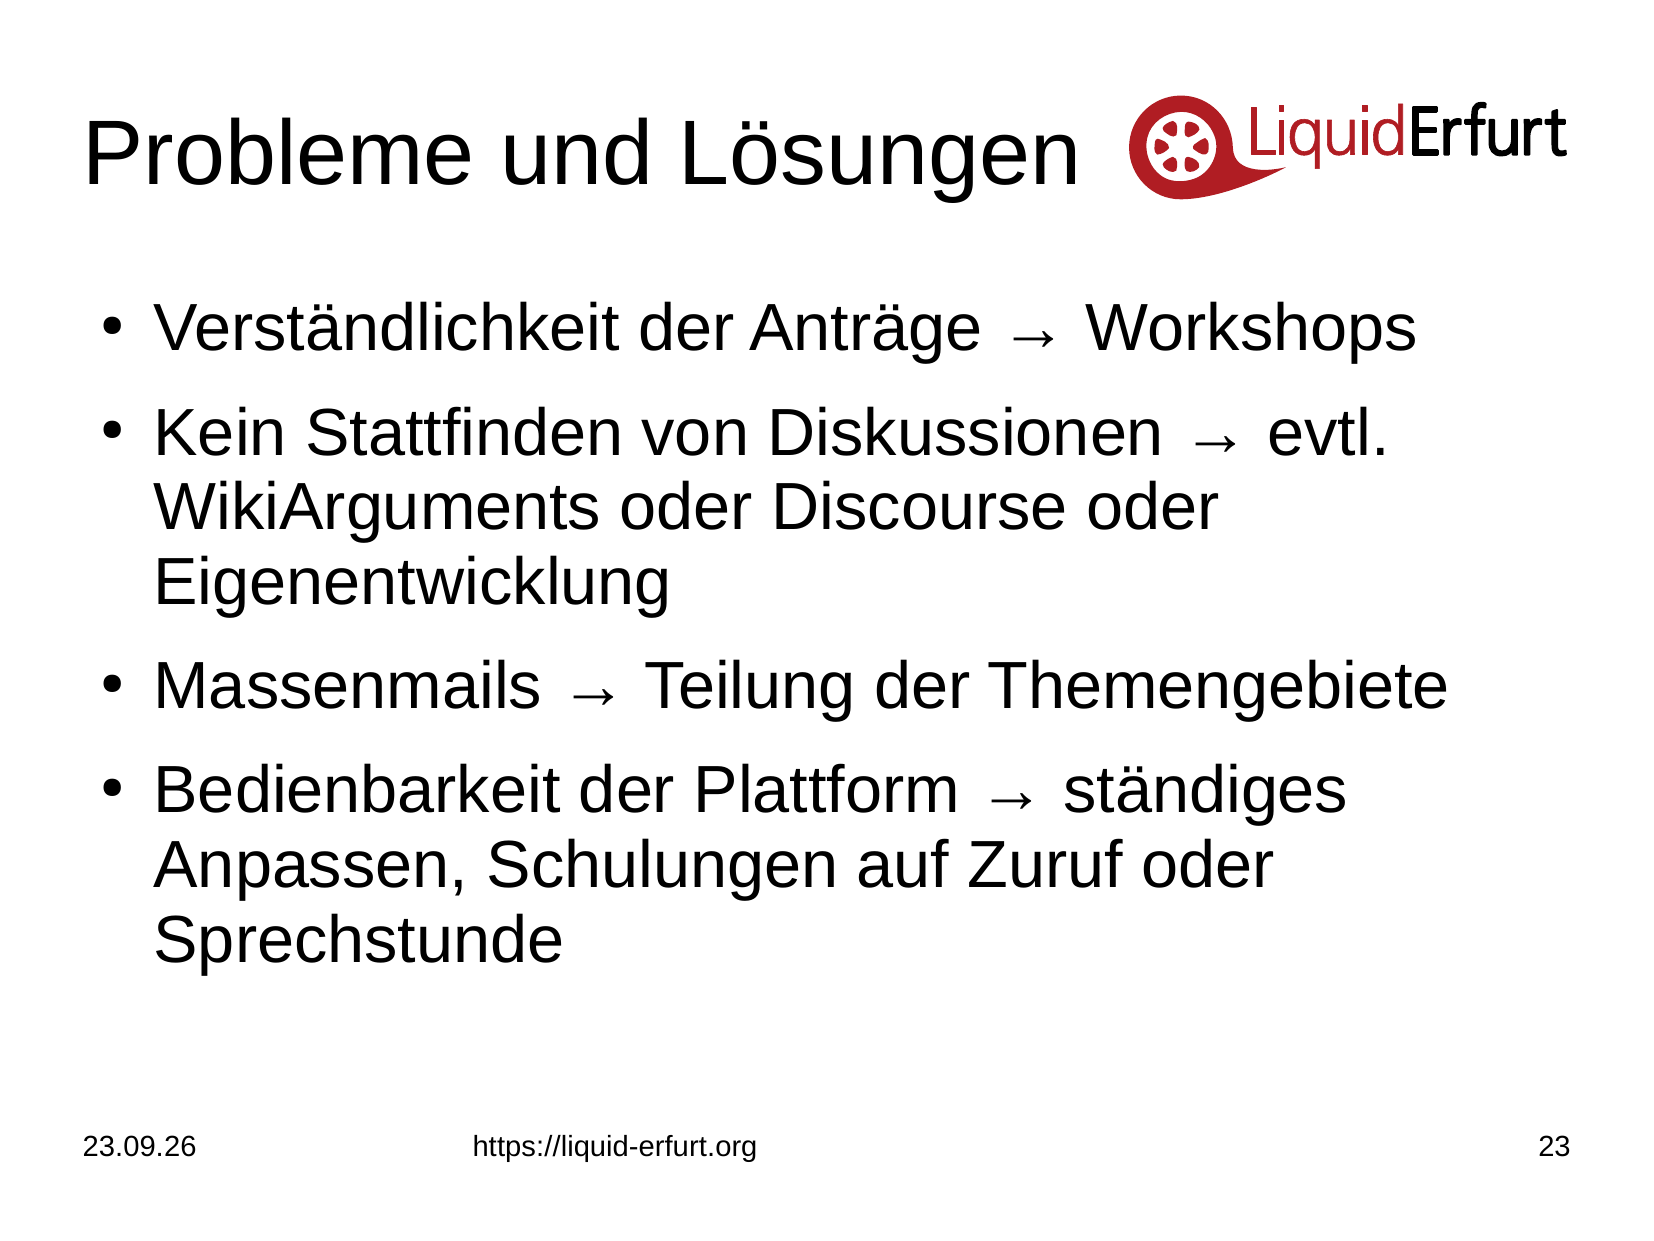

# Probleme und Lösungen
Verständlichkeit der Anträge → Workshops
Kein Stattfinden von Diskussionen → evtl. WikiArguments oder Discourse oder Eigenentwicklung
Massenmails → Teilung der Themengebiete
Bedienbarkeit der Plattform → ständiges Anpassen, Schulungen auf Zuruf oder Sprechstunde
https://liquid-erfurt.org
23